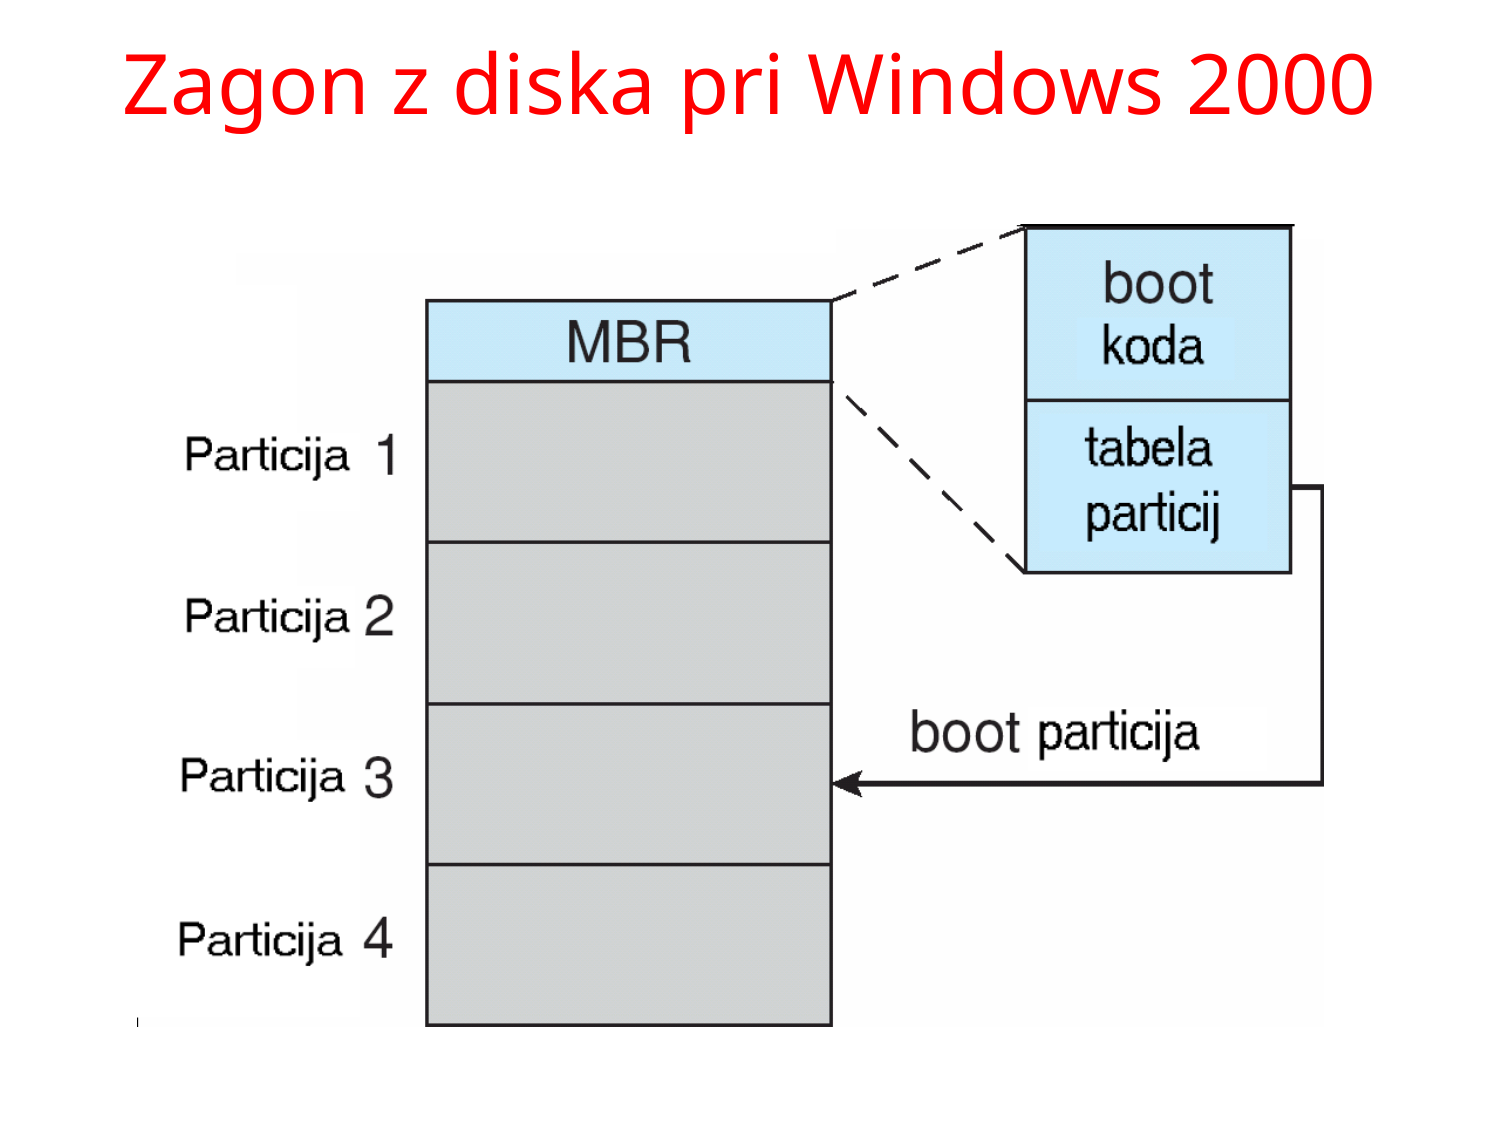

# Zagon z diska pri Windows 2000